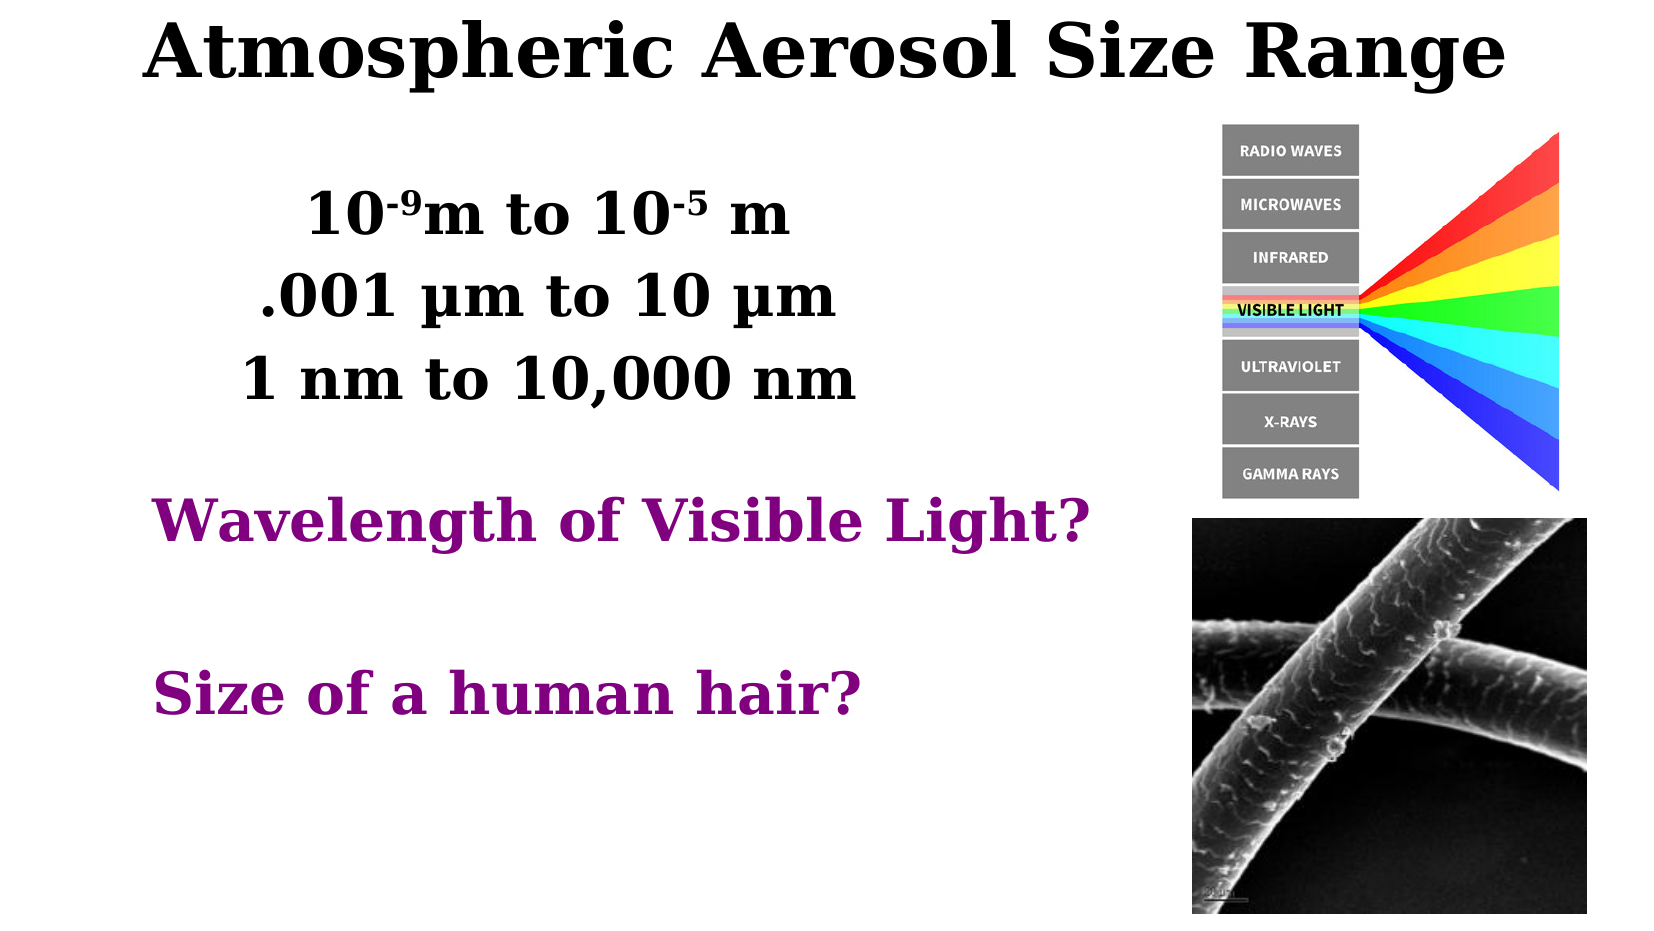

Atmospheric Aerosol Size Range
 10-9m to 10-5 m
.001 µm to 10 µm
1 nm to 10,000 nm‏
Wavelength of Visible Light?
Size of a human hair?